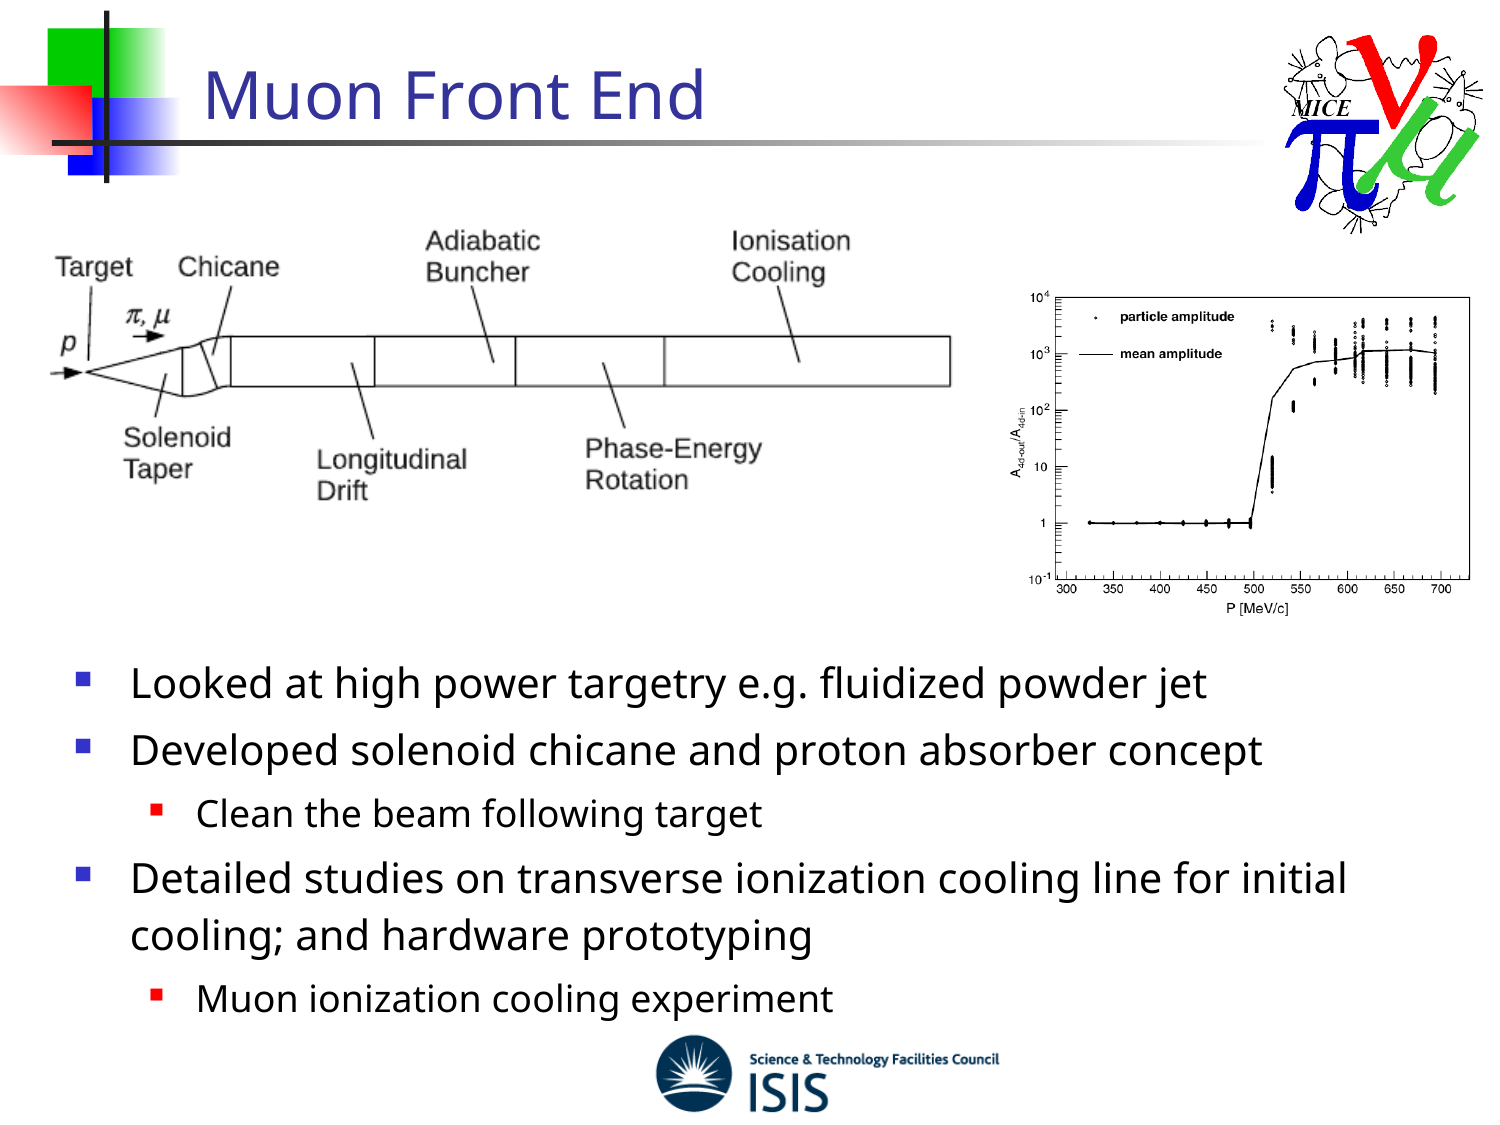

# Muon Front End
Looked at high power targetry e.g. fluidized powder jet
Developed solenoid chicane and proton absorber concept
Clean the beam following target
Detailed studies on transverse ionization cooling line for initial cooling; and hardware prototyping
Muon ionization cooling experiment